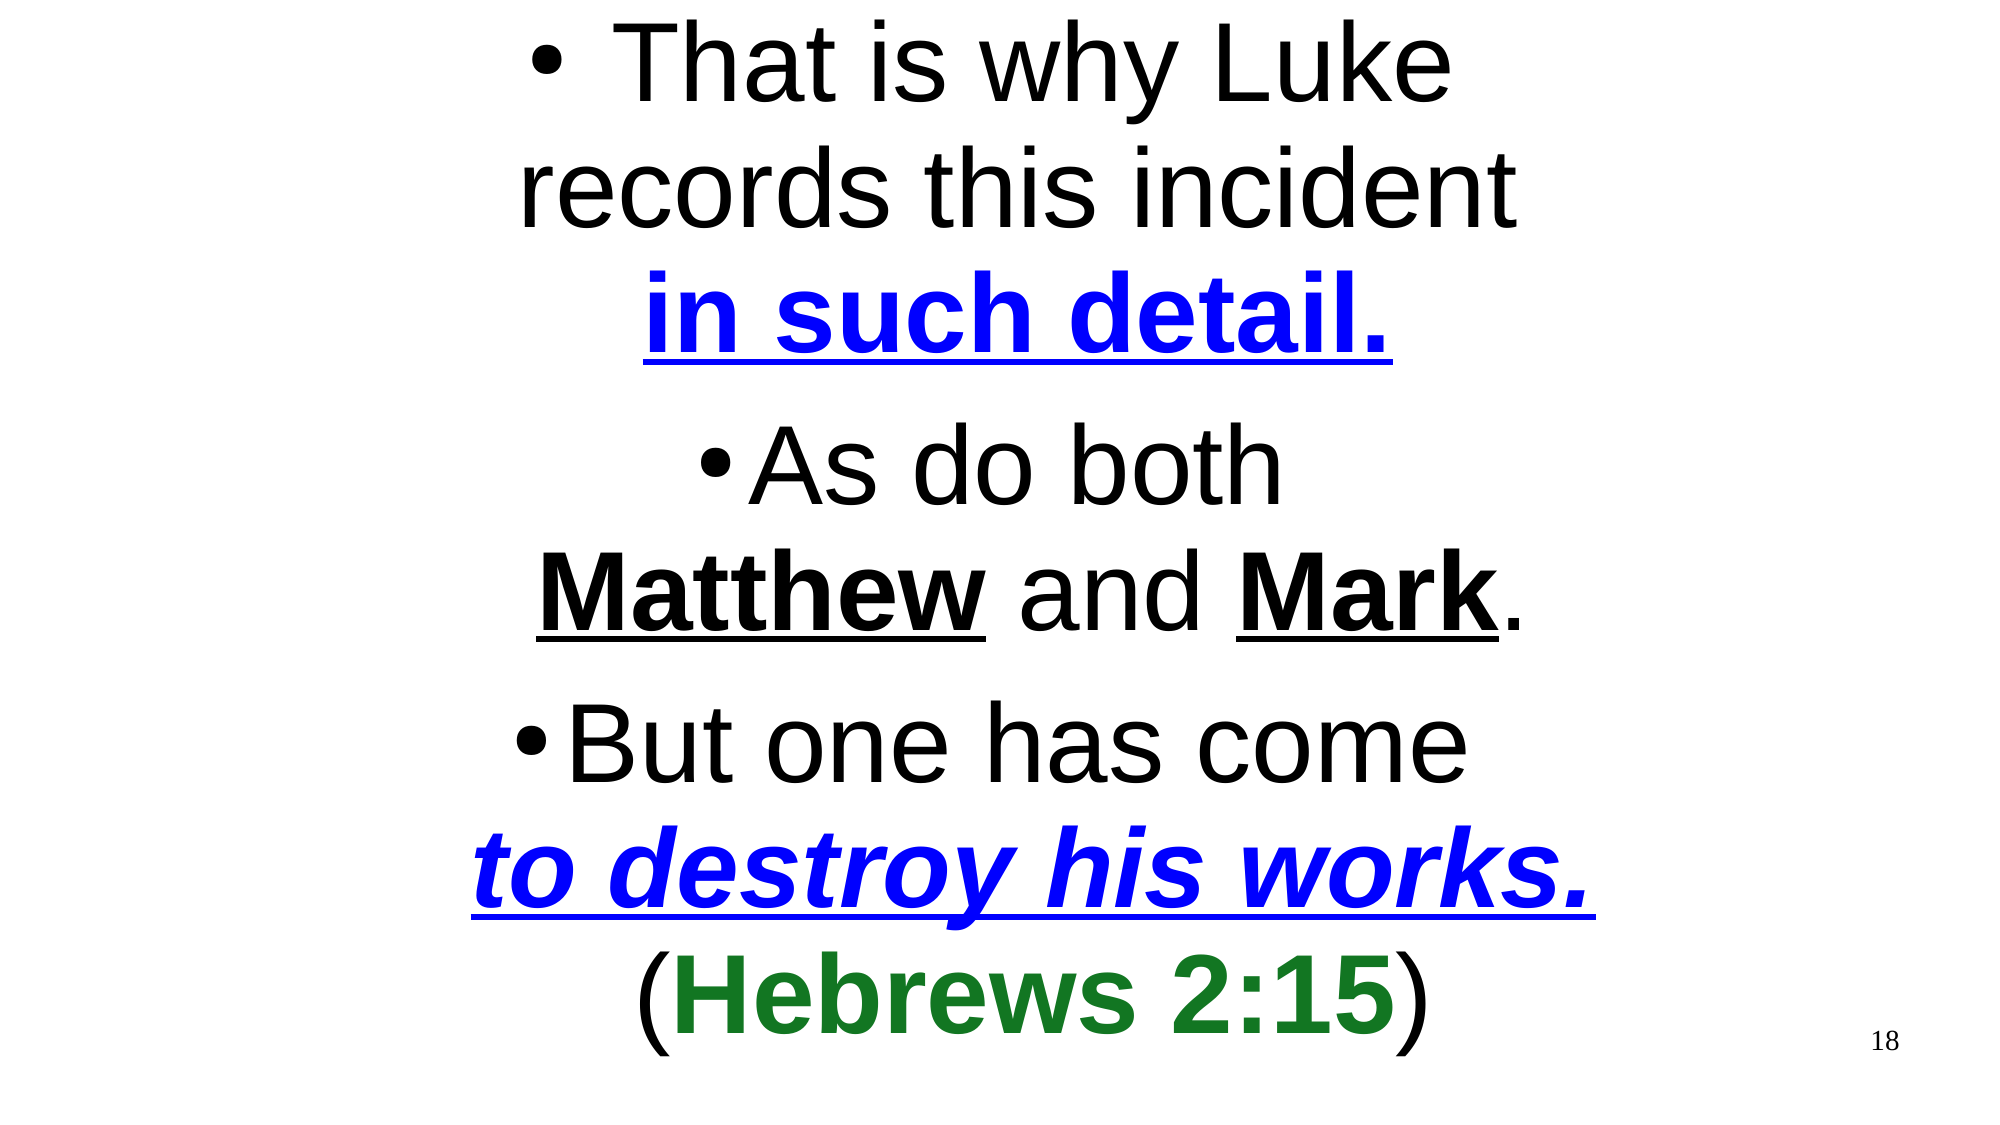

# That is why Luke records this incident in such detail.
As do both
Matthew and Mark.
But one has come
to destroy his works.
(Hebrews 2:15)
18